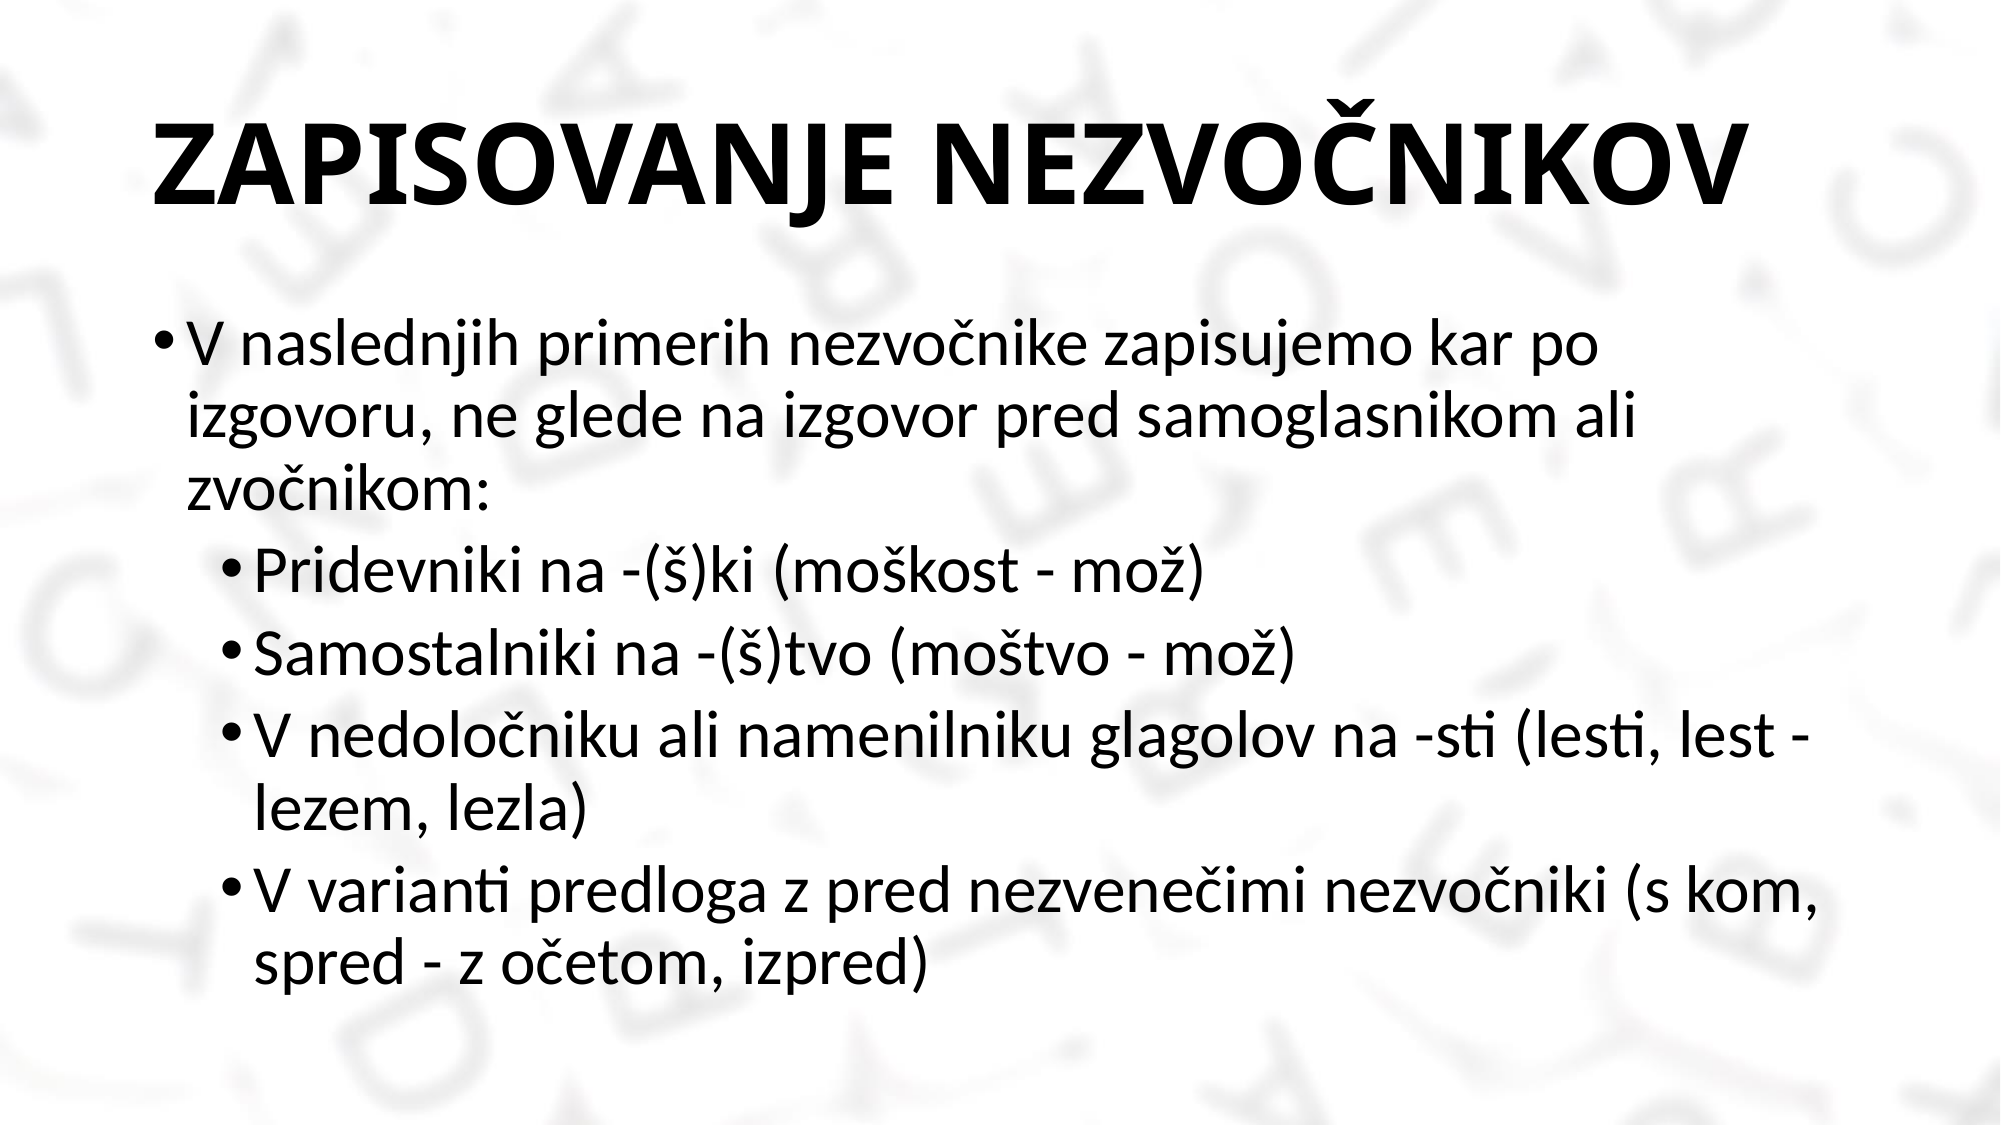

# ZAPISOVANJE NEZVOČNIKOV
V naslednjih primerih nezvočnike zapisujemo kar po izgovoru, ne glede na izgovor pred samoglasnikom ali zvočnikom:
Pridevniki na -(š)ki (moškost - mož)
Samostalniki na -(š)tvo (moštvo - mož)
V nedoločniku ali namenilniku glagolov na -sti (lesti, lest - lezem, lezla)
V varianti predloga z pred nezvenečimi nezvočniki (s kom, spred - z očetom, izpred)